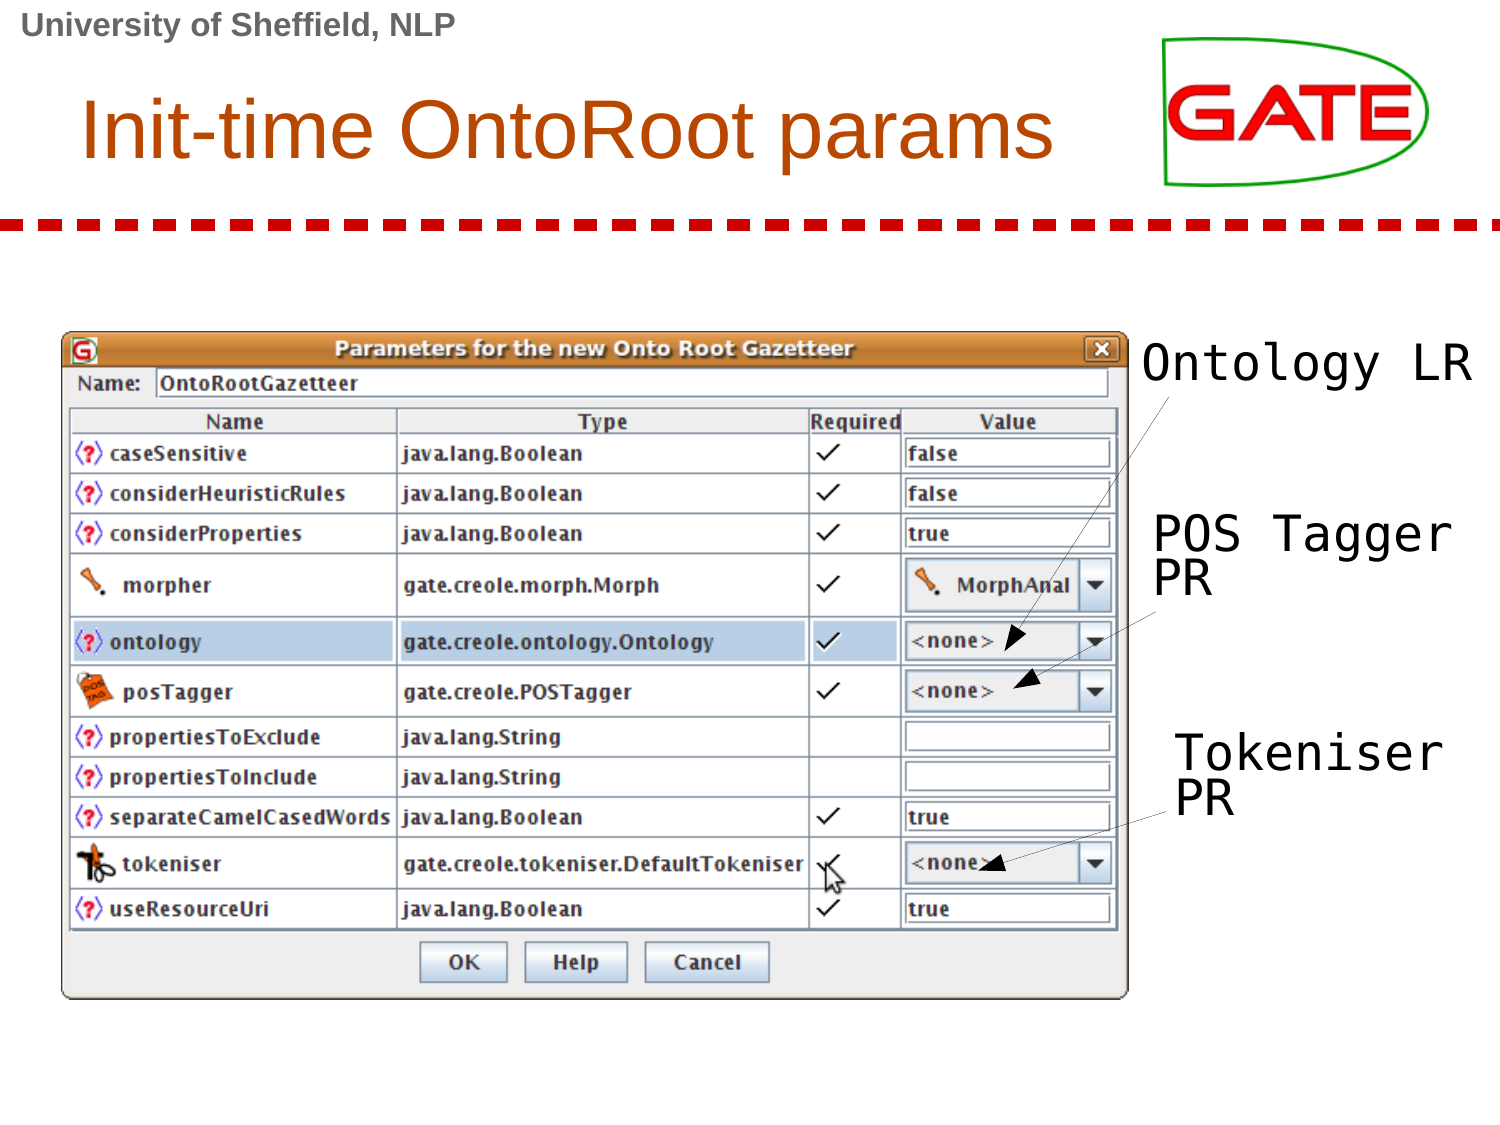

# Init-time OntoRoot params
Ontology LR
POS Tagger
PR
Tokeniser
PR